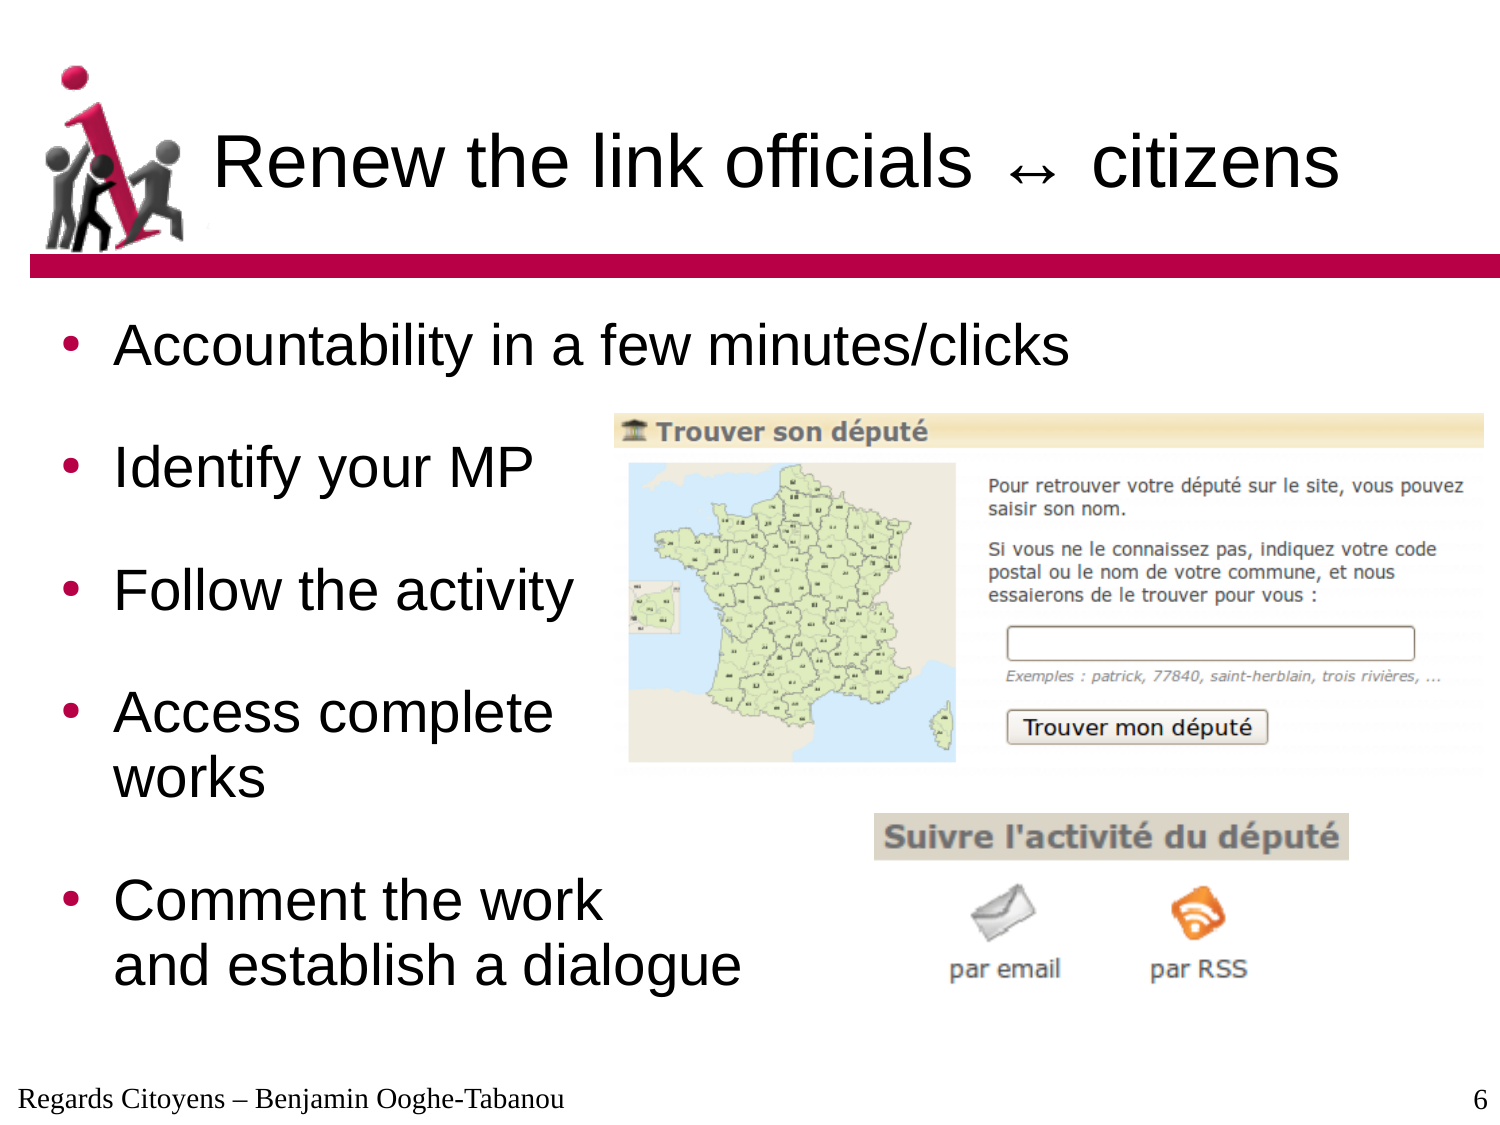

# Renew the link officials ↔ citizens
Accountability in a few minutes/clicks
Identify your MP
Follow the activity
Access complete
works
Comment the work
and establish a dialogue
Regards Citoyens - Split 2015
6